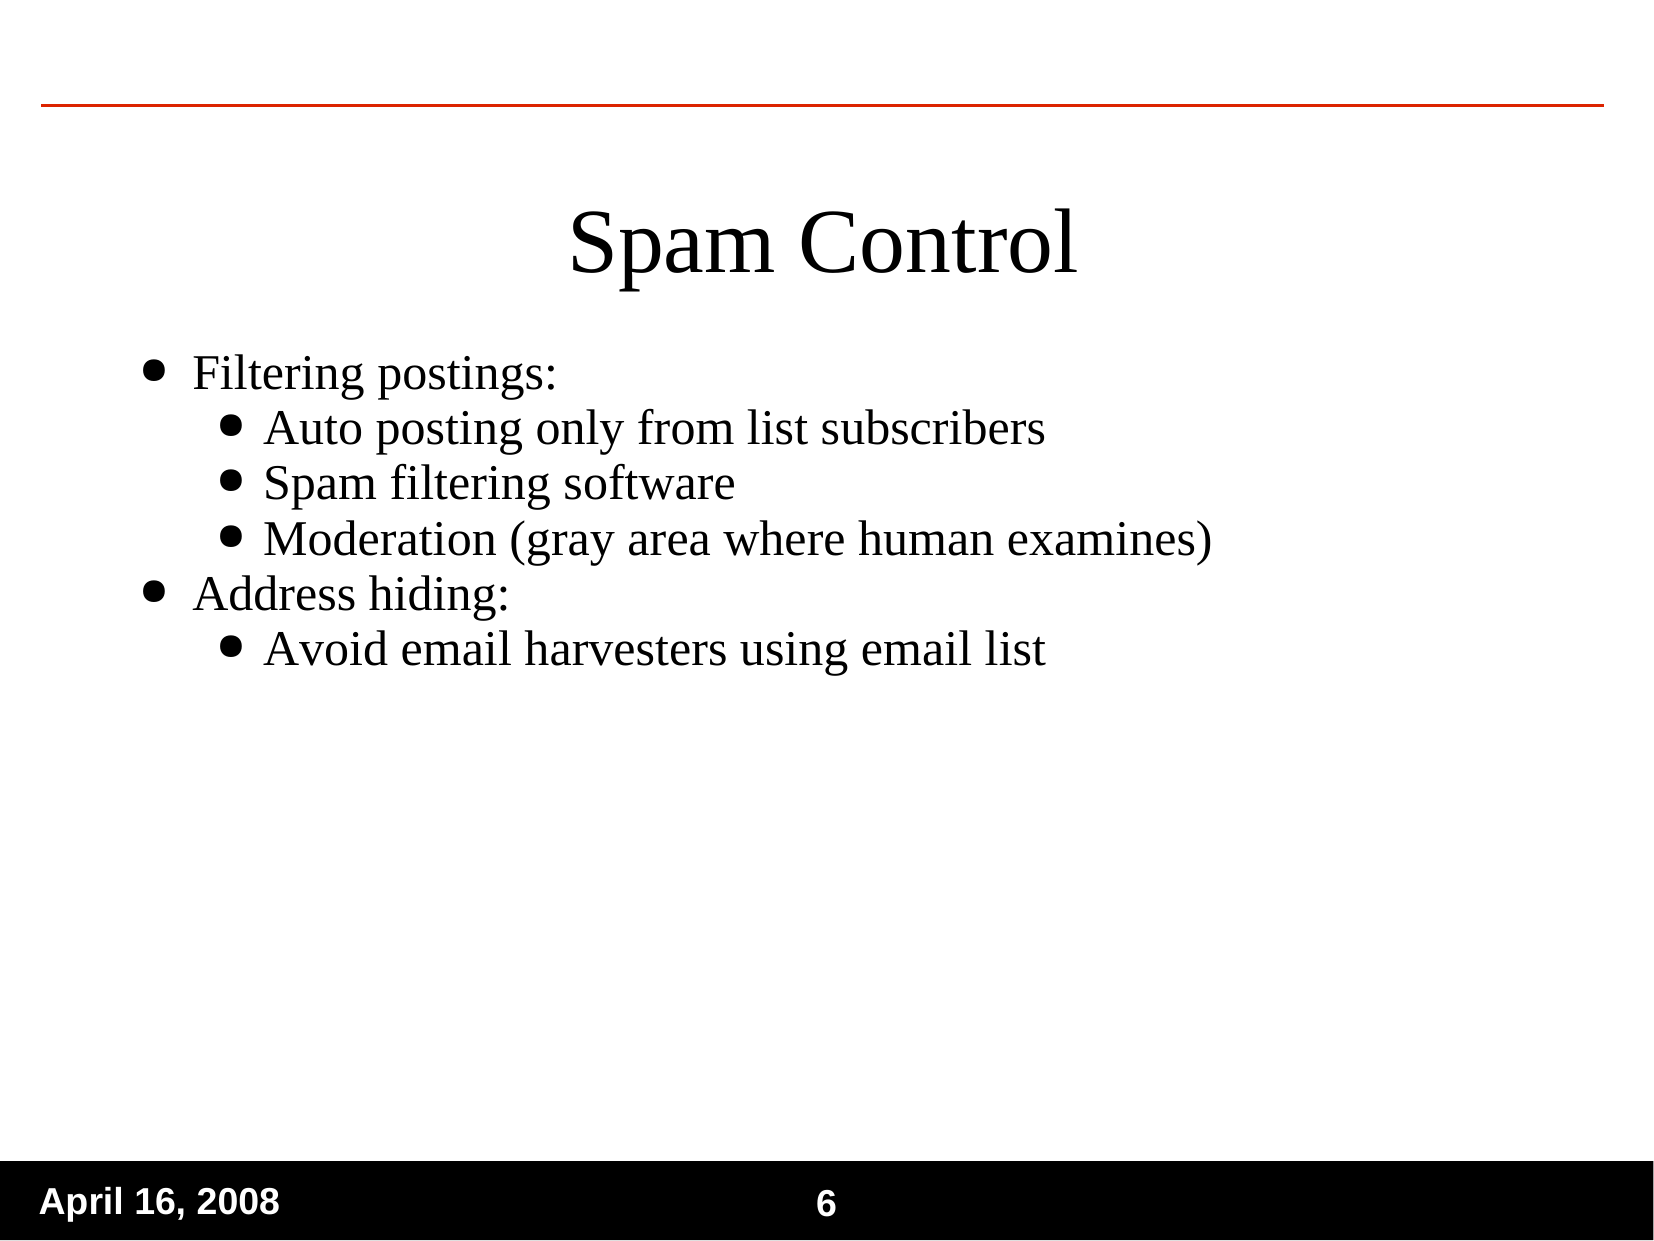

# Spam Control
Filtering postings:
Auto posting only from list subscribers
Spam filtering software
Moderation (gray area where human examines)
Address hiding:
Avoid email harvesters using email list